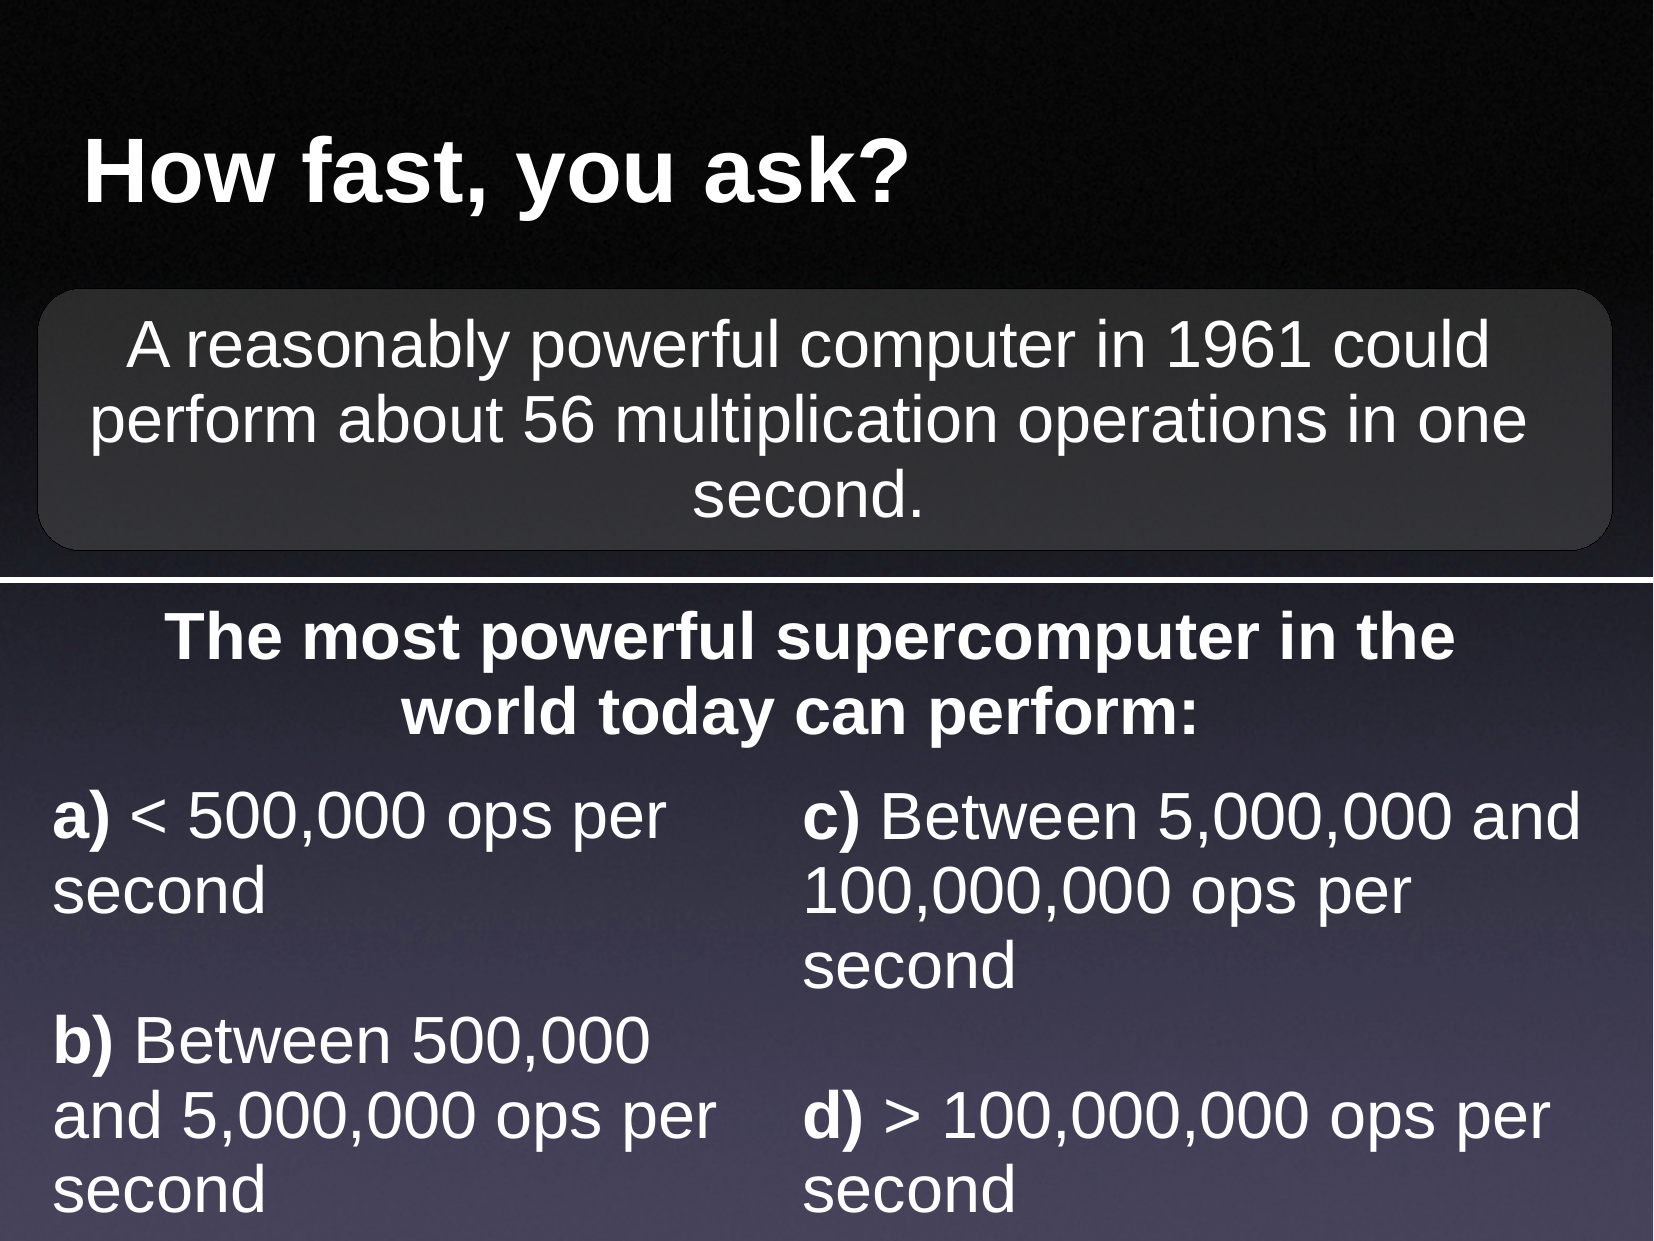

# How fast, you ask?
A reasonably powerful computer in 1961 could perform about 56 multiplication operations in one second.
The most powerful supercomputer in the world today can perform:
a) < 500,000 ops per second
b) Between 500,000 and 5,000,000 ops per second
c) Between 5,000,000 and 100,000,000 ops per second
d) > 100,000,000 ops per second